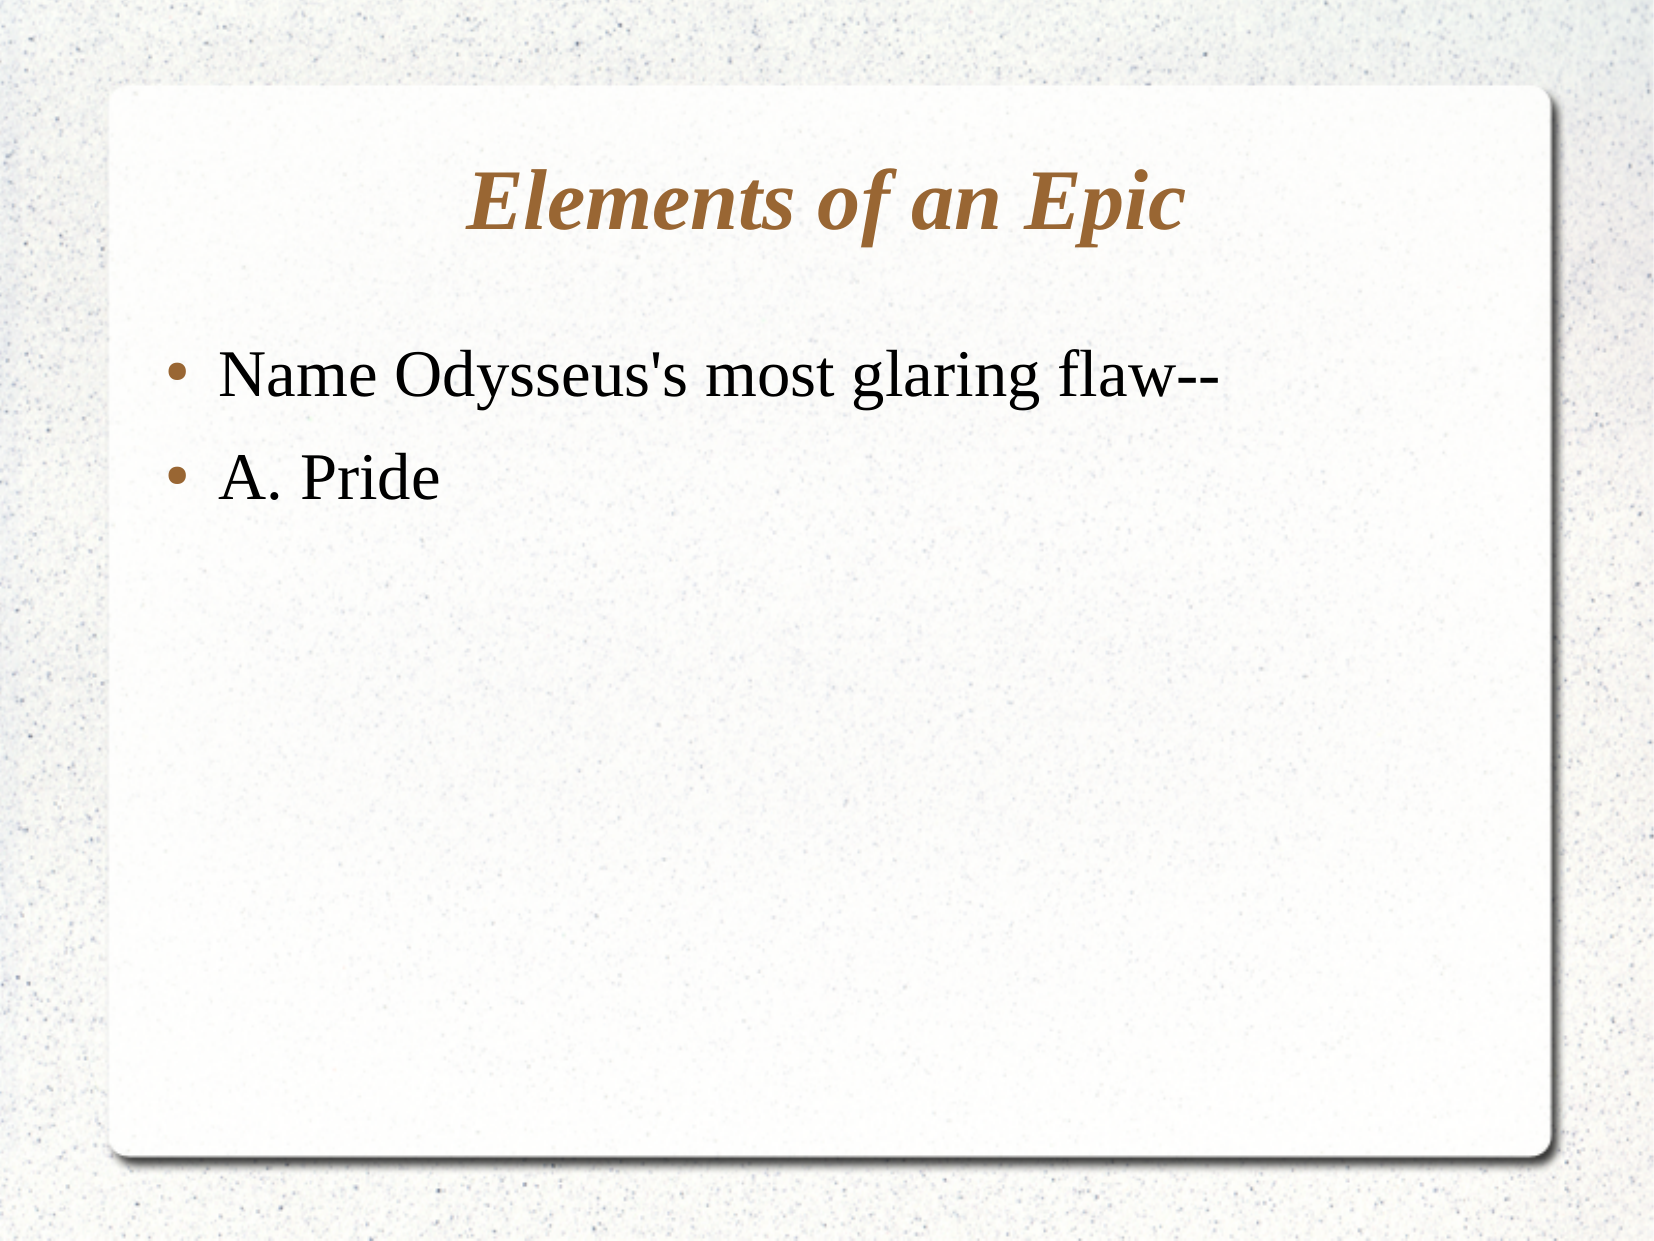

# Elements of an Epic
Name Odysseus's most glaring flaw--
A. Pride